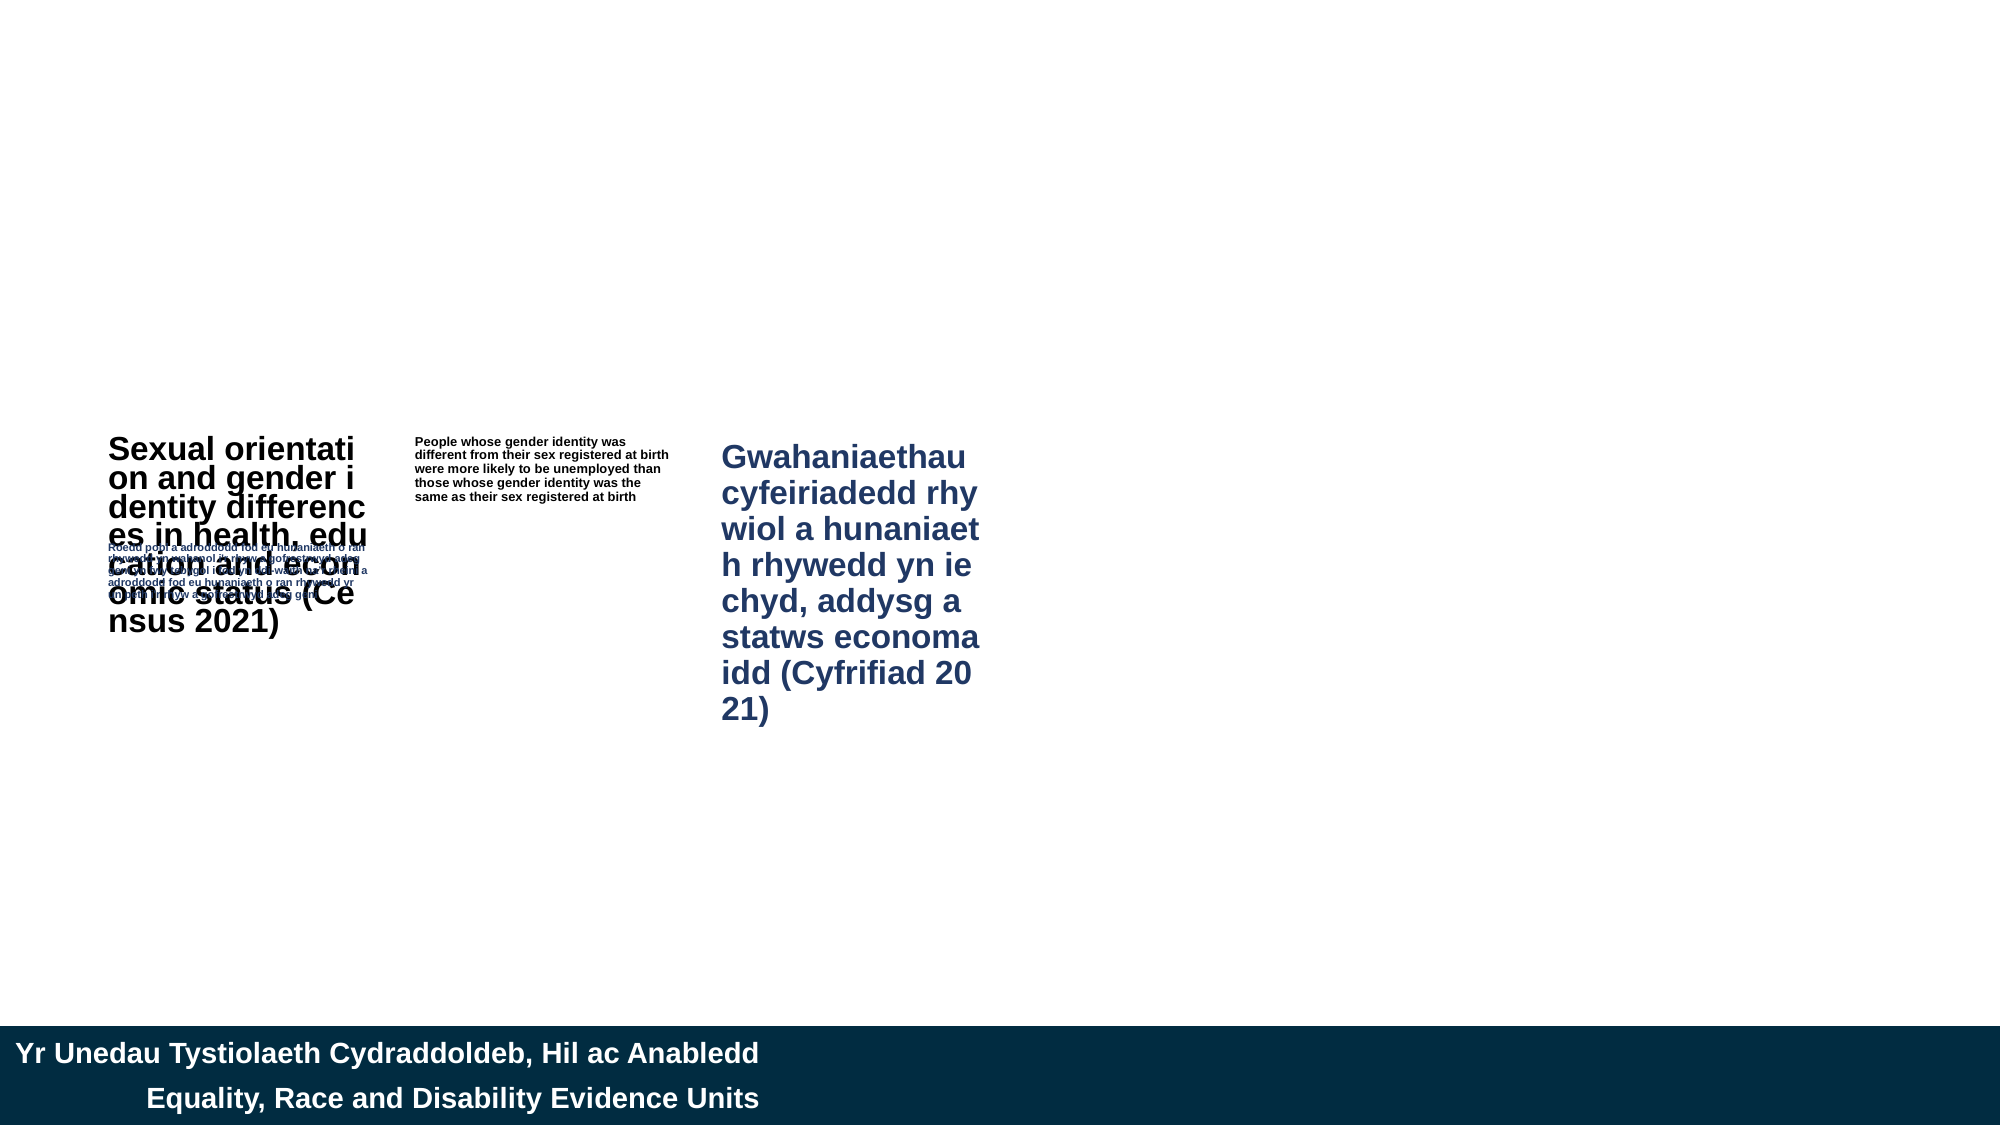

# Sexual orientation and gender identity differences in health, education and economic status (Census 2021)
People whose gender identity was different from their sex registered at birth were more likely to be unemployed than those whose gender identity was the same as their sex registered at birth
Gwahaniaethau cyfeiriadedd rhywiol a hunaniaeth rhywedd yn iechyd, addysg a statws economaidd (Cyfrifiad 2021)
Roedd pobl a adroddodd fod eu hunaniaeth o ran rhywedd yn wahanol i'r rhyw a gofrestrwyd adeg geni yn fwy tebygol i fod yn ddi-waith na’r rheini a adroddodd fod eu hunaniaeth o ran rhywedd yr un peth i'r rhyw a gofrestrwyd adeg geni